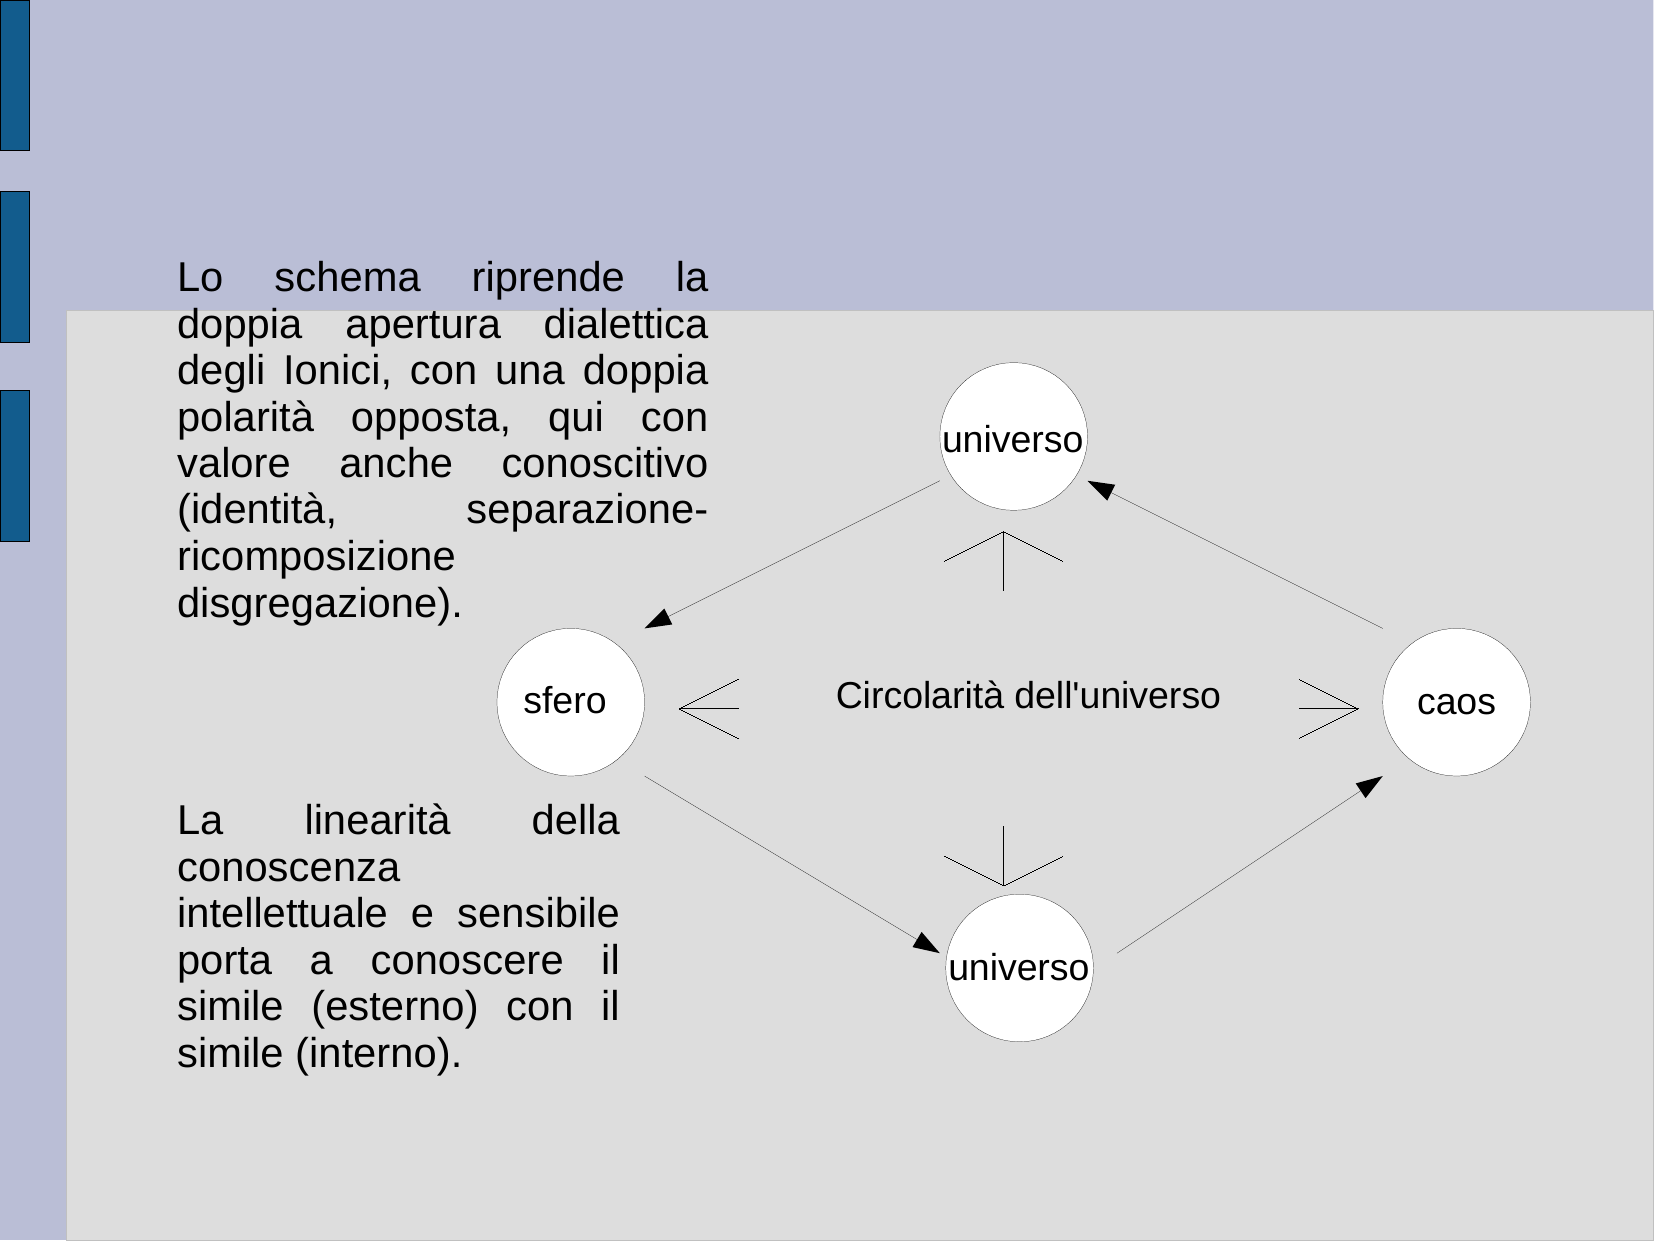

#
Lo schema riprende la doppia apertura dialettica degli Ionici, con una doppia polarità opposta, qui con valore anche conoscitivo (identità, separazione-ricomposizione disgregazione).
La linearità della conoscenza intellettuale e sensibile porta a conoscere il simile (esterno) con il simile (interno).